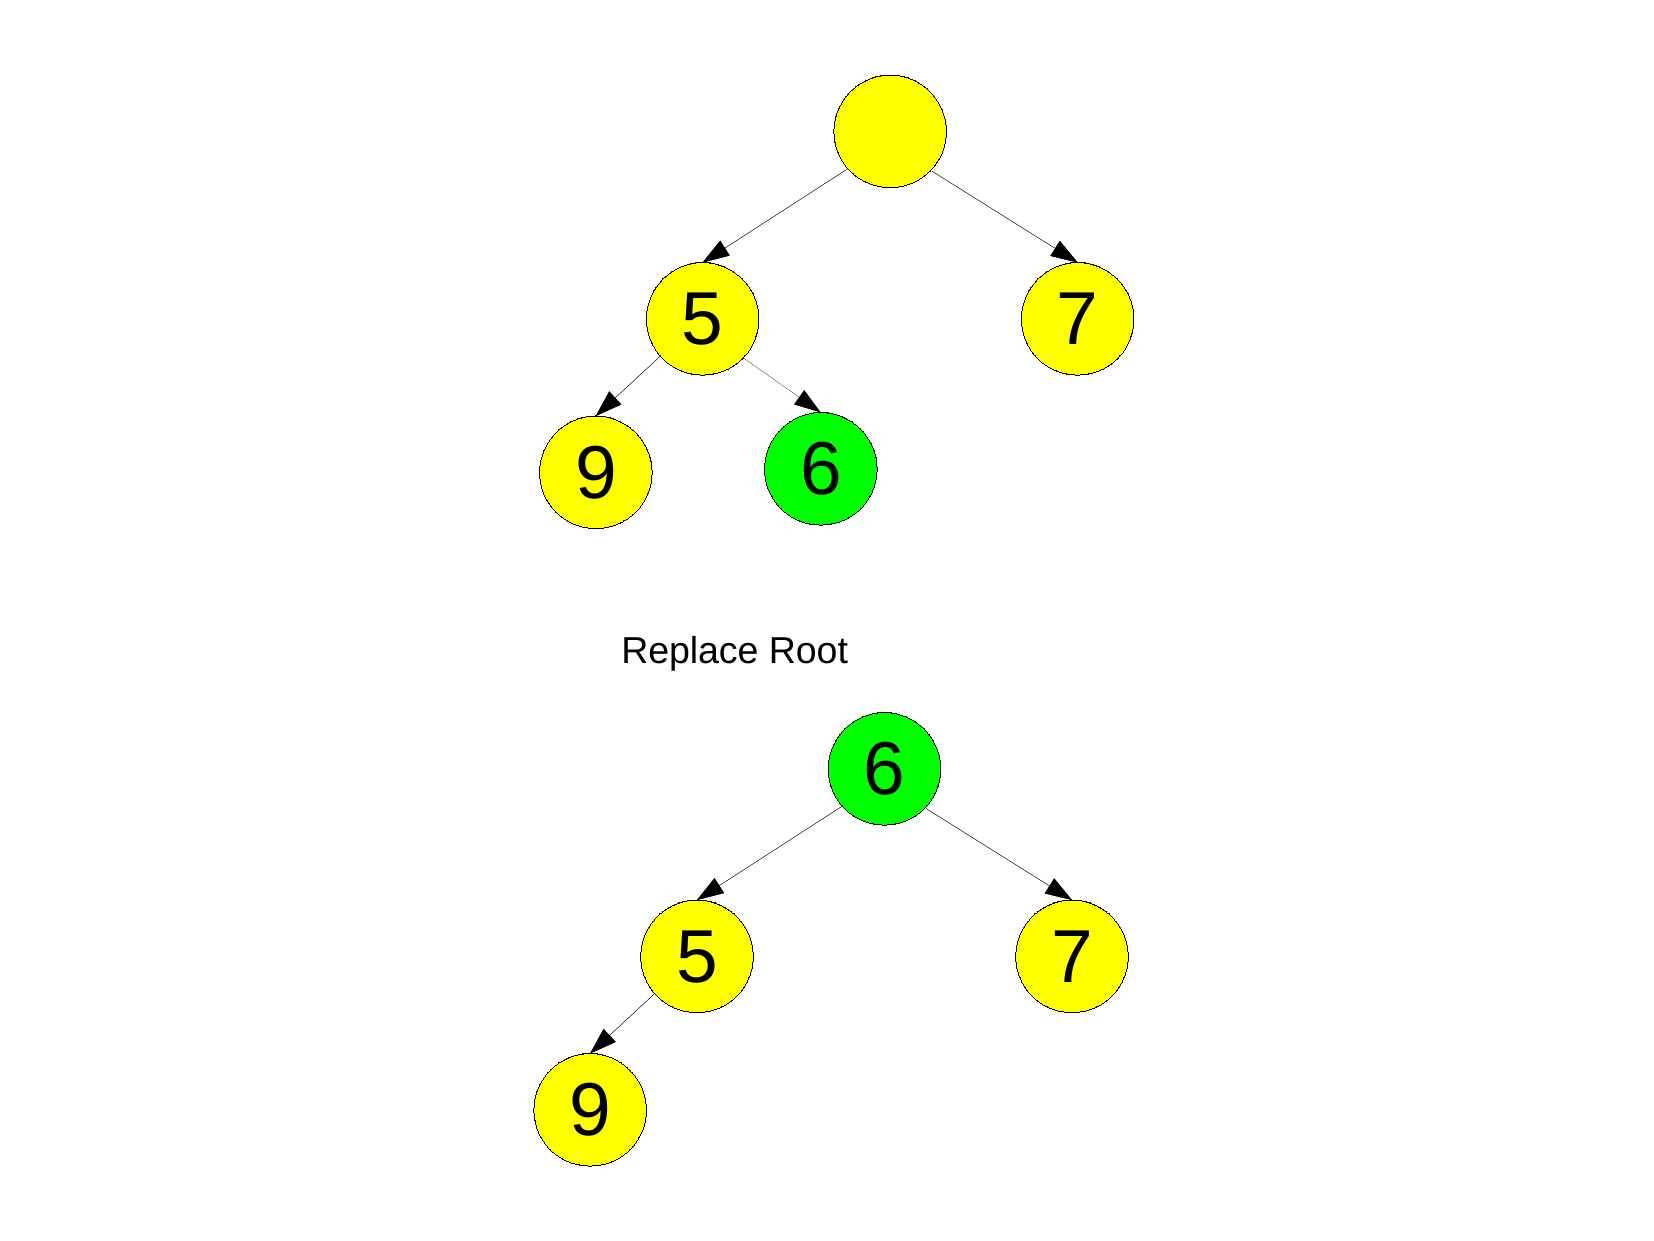

5
4
7
5
7
5
6
9
9
Replace Root
5
6
4
7
5
7
9
9